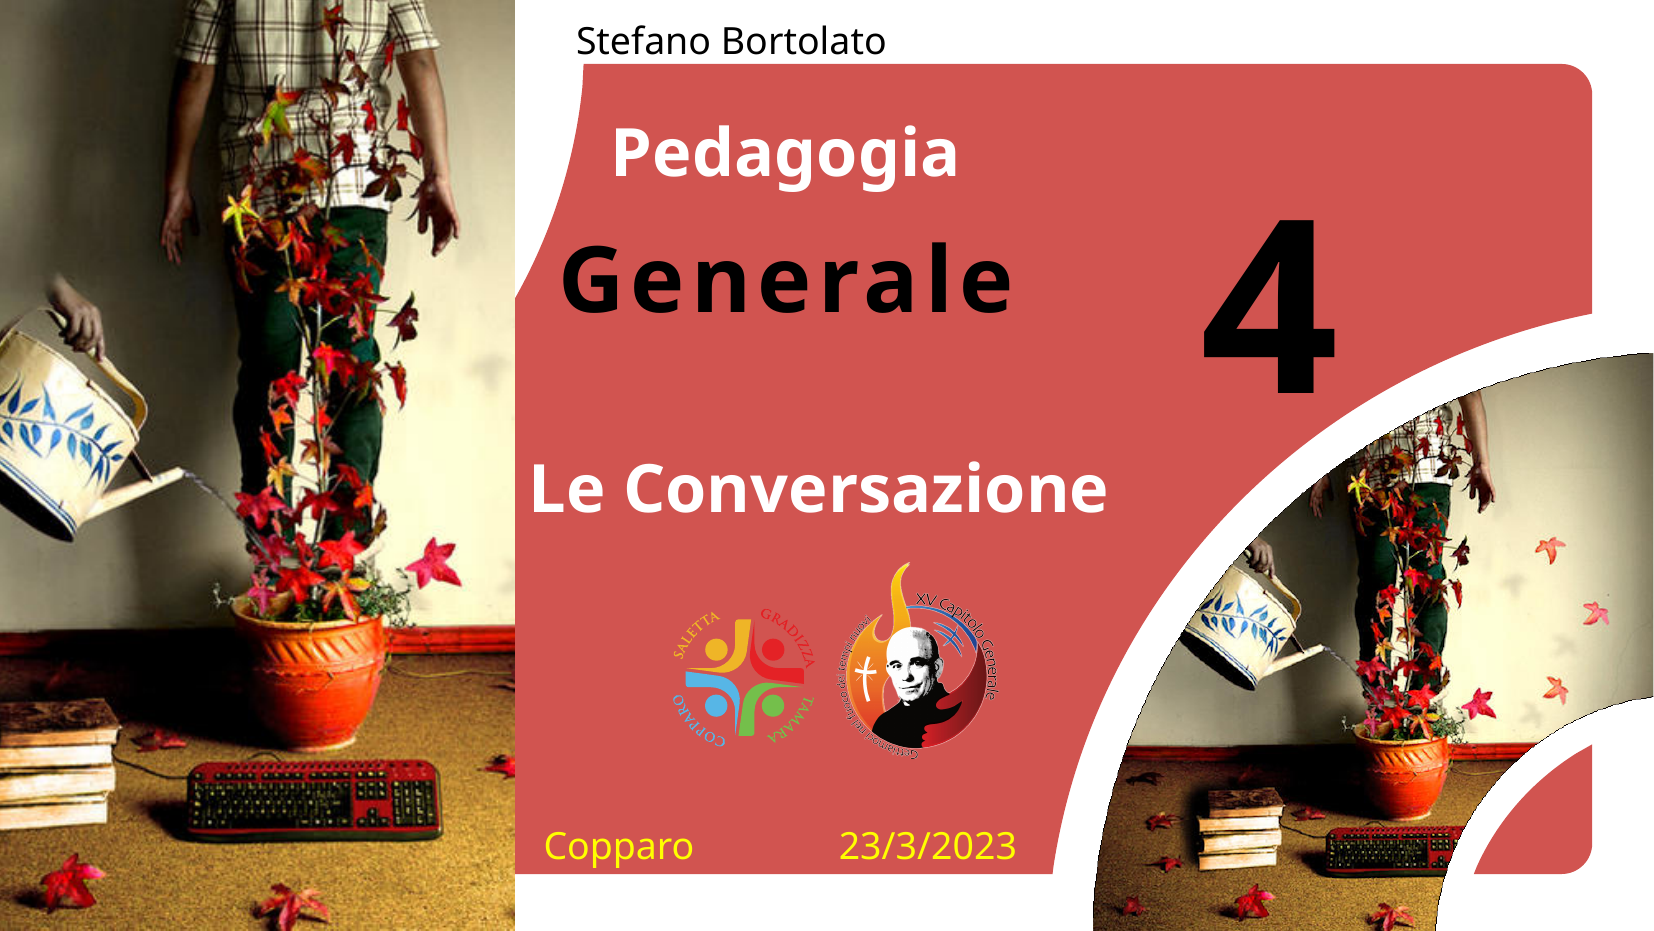

Stefano Bortolato
Pedagogia
Generale
4
Le Conversazione
Copparo		23/3/2023